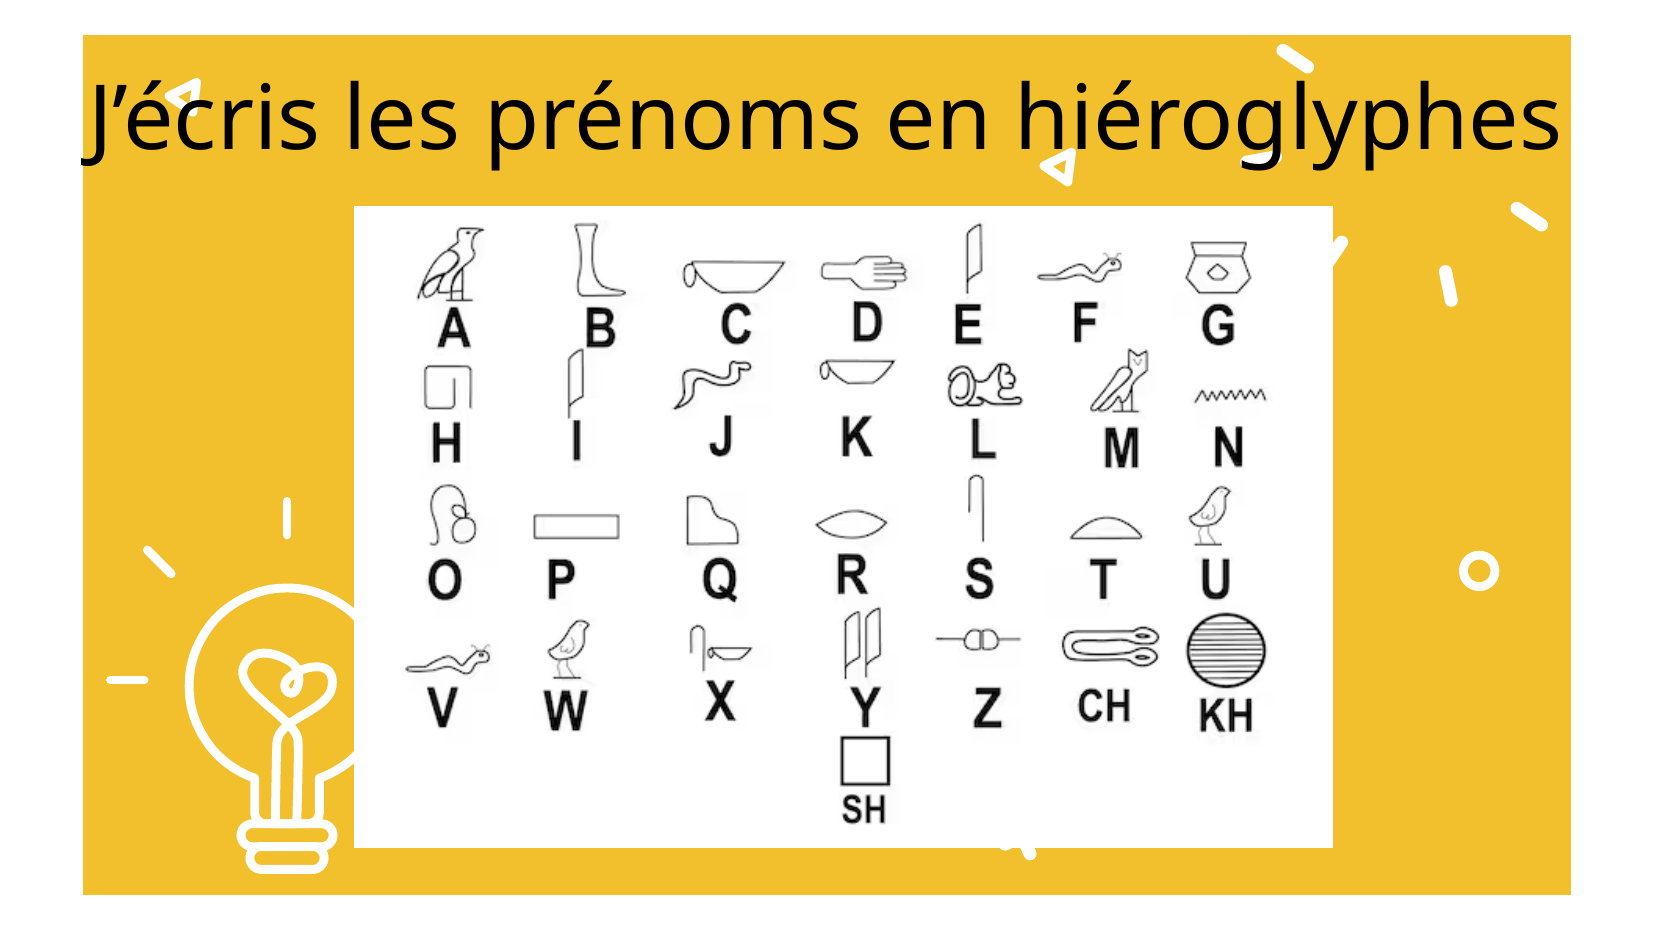

# J’écris les prénoms en hiéroglyphes
01